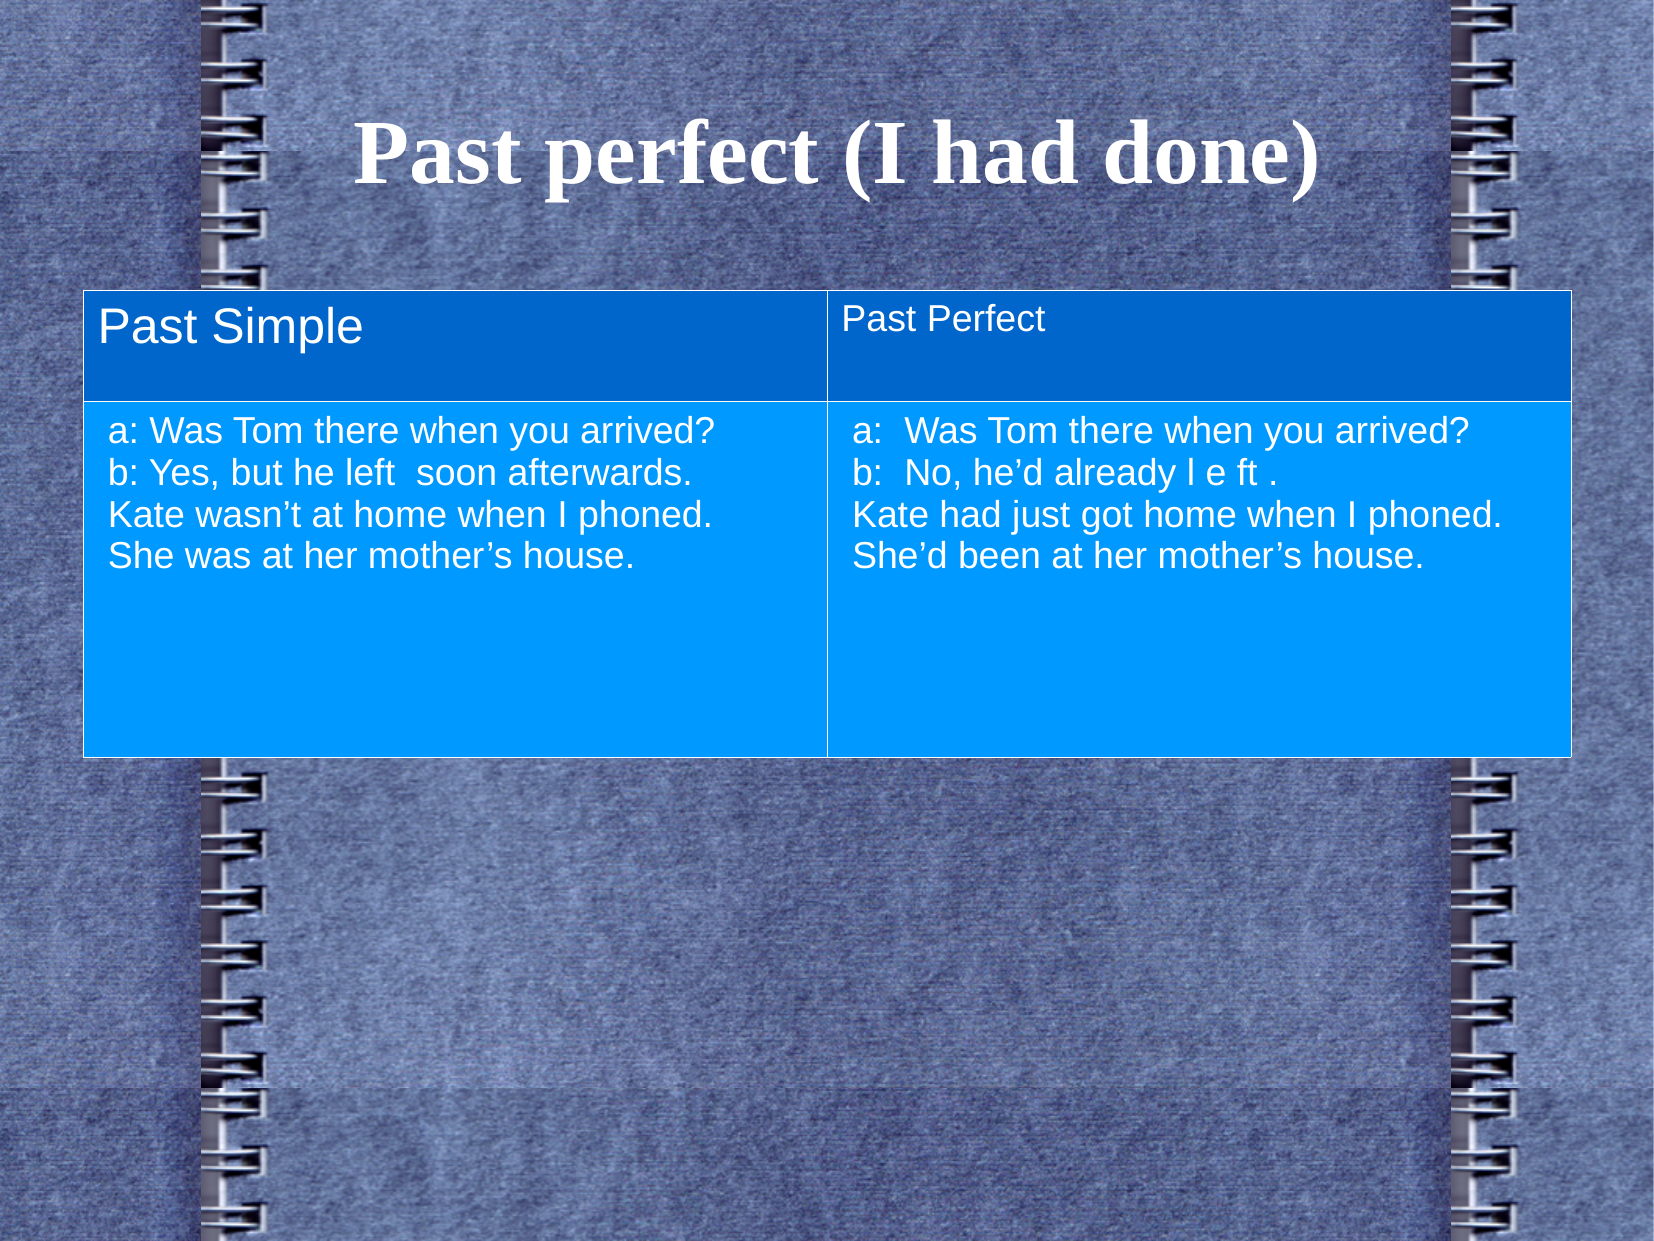

# Past perfect (I had done)
| Past Simple | Past Perfect |
| --- | --- |
| a: Was Tom there when you arrived? b: Yes, but he left soon afterwards. Kate wasn’t at home when I phoned. She was at her mother’s house. | a: Was Tom there when you arrived? b: No, he’d already l e ft . Kate had just got home when I phoned. She’d been at her mother’s house. |